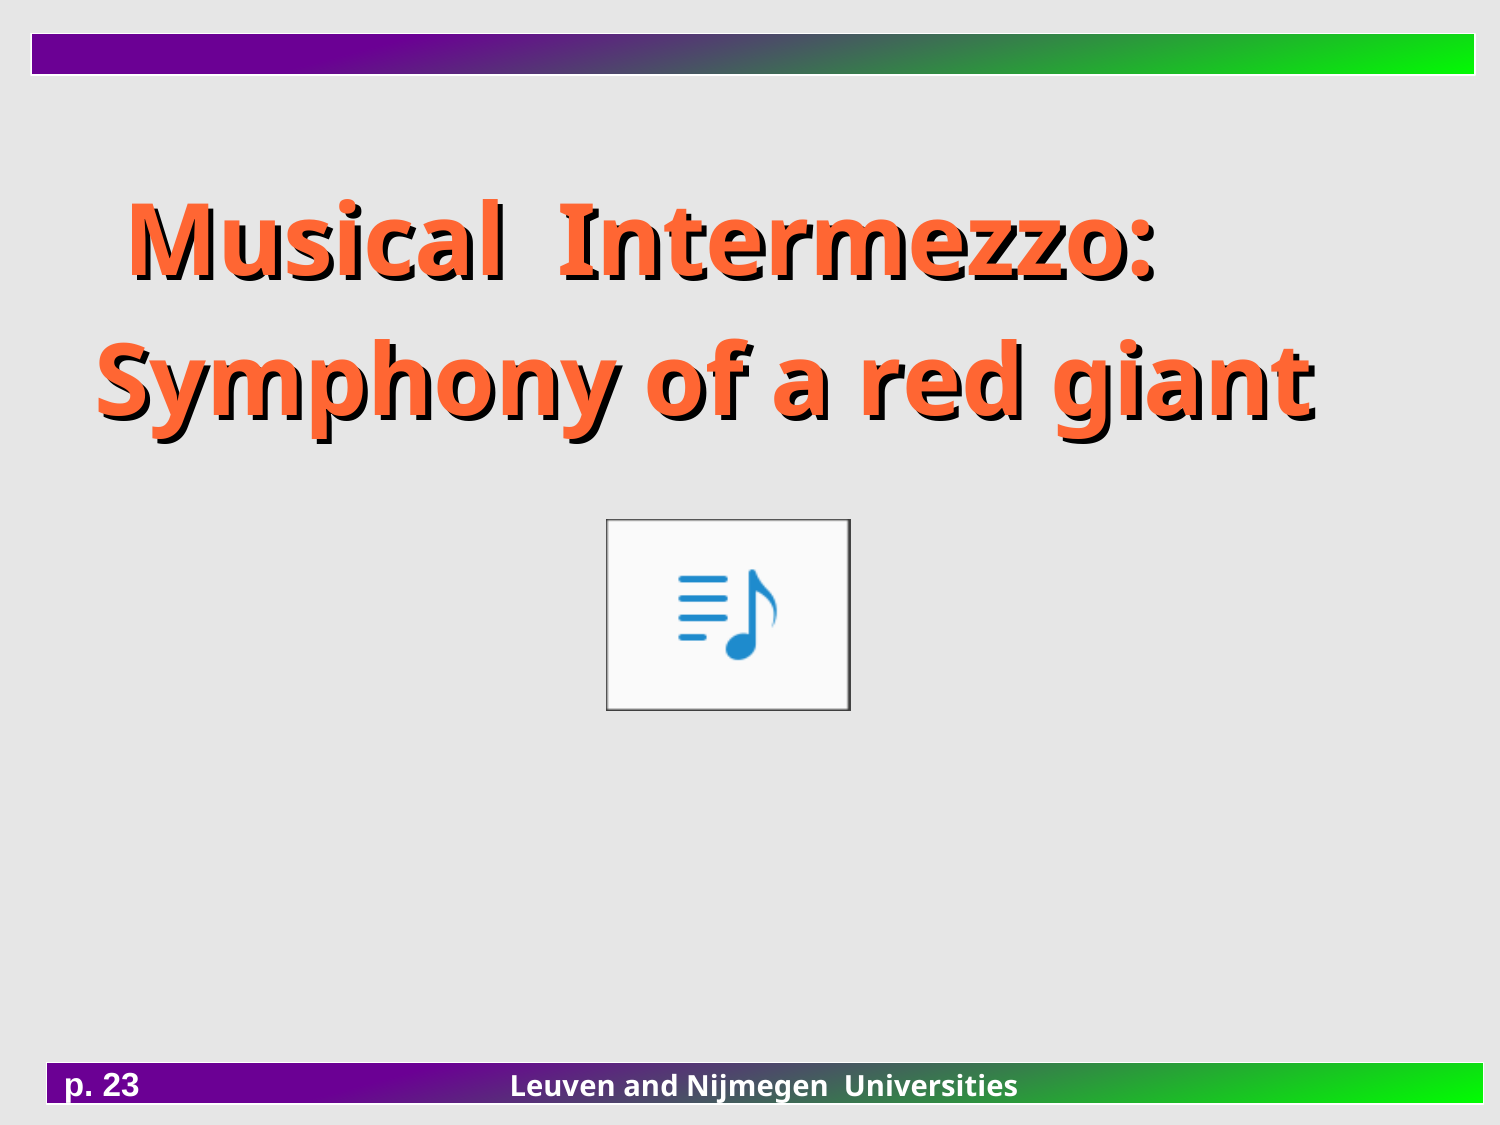

Musical Intermezzo: Symphony of a red giant